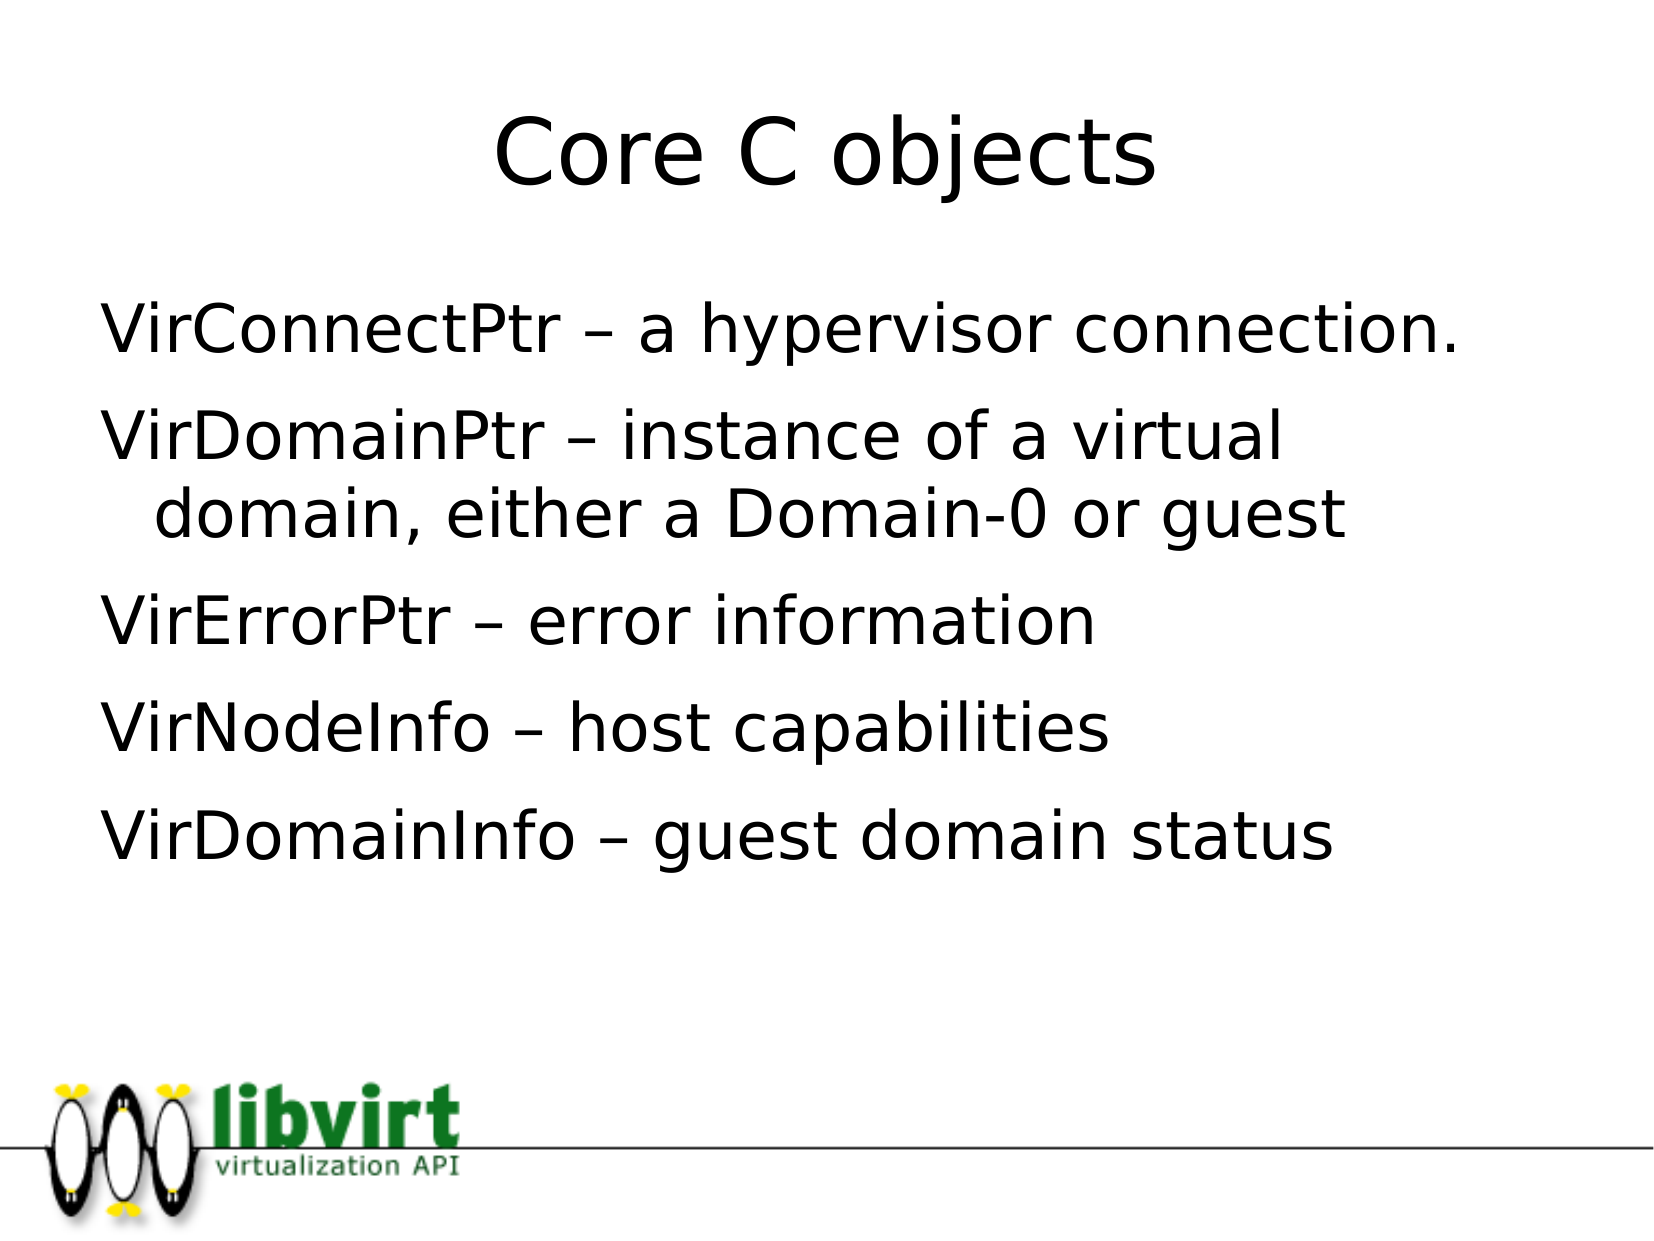

# Core C objects
VirConnectPtr – a hypervisor connection.
VirDomainPtr – instance of a virtual domain, either a Domain-0 or guest
VirErrorPtr – error information
VirNodeInfo – host capabilities
VirDomainInfo – guest domain status